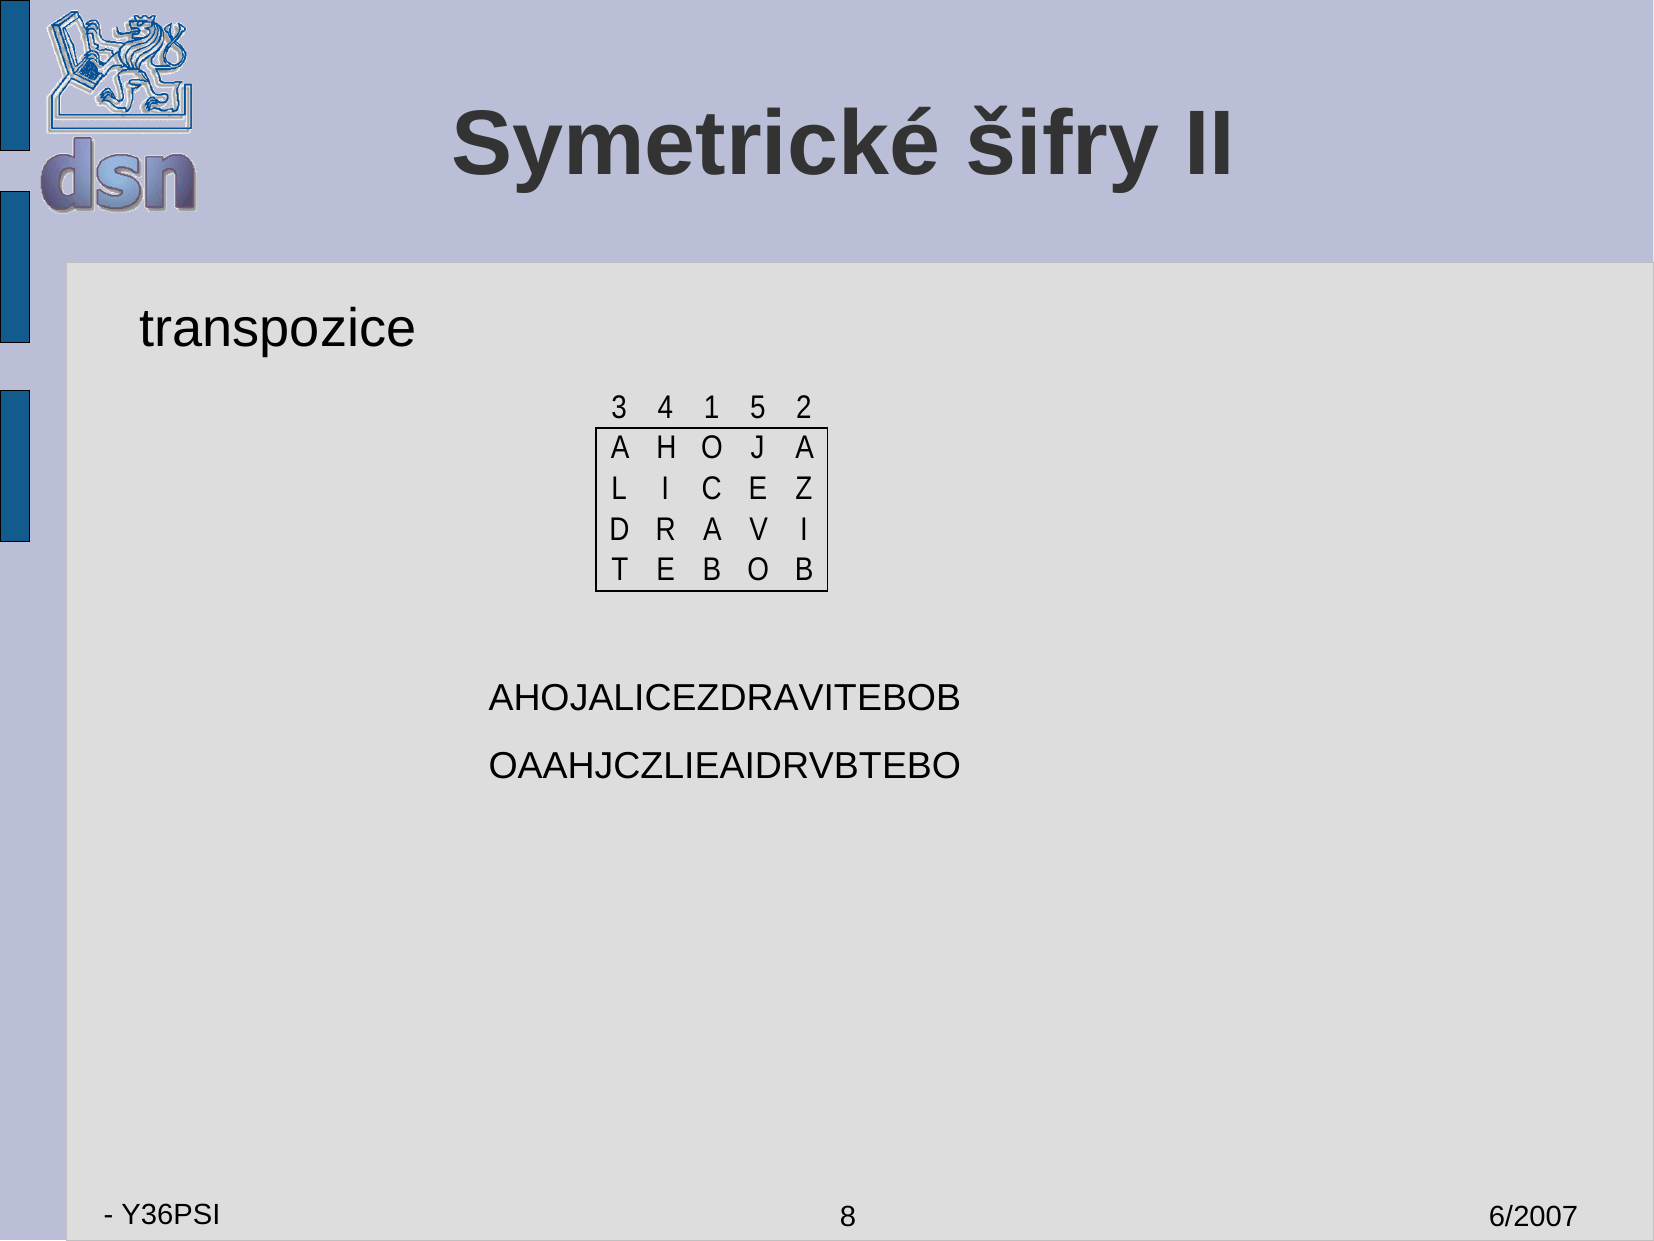

# Symetrické šifry II
transpozice
AHOJALICEZDRAVITEBOB
OAAHJCZLIEAIDRVBTEBO